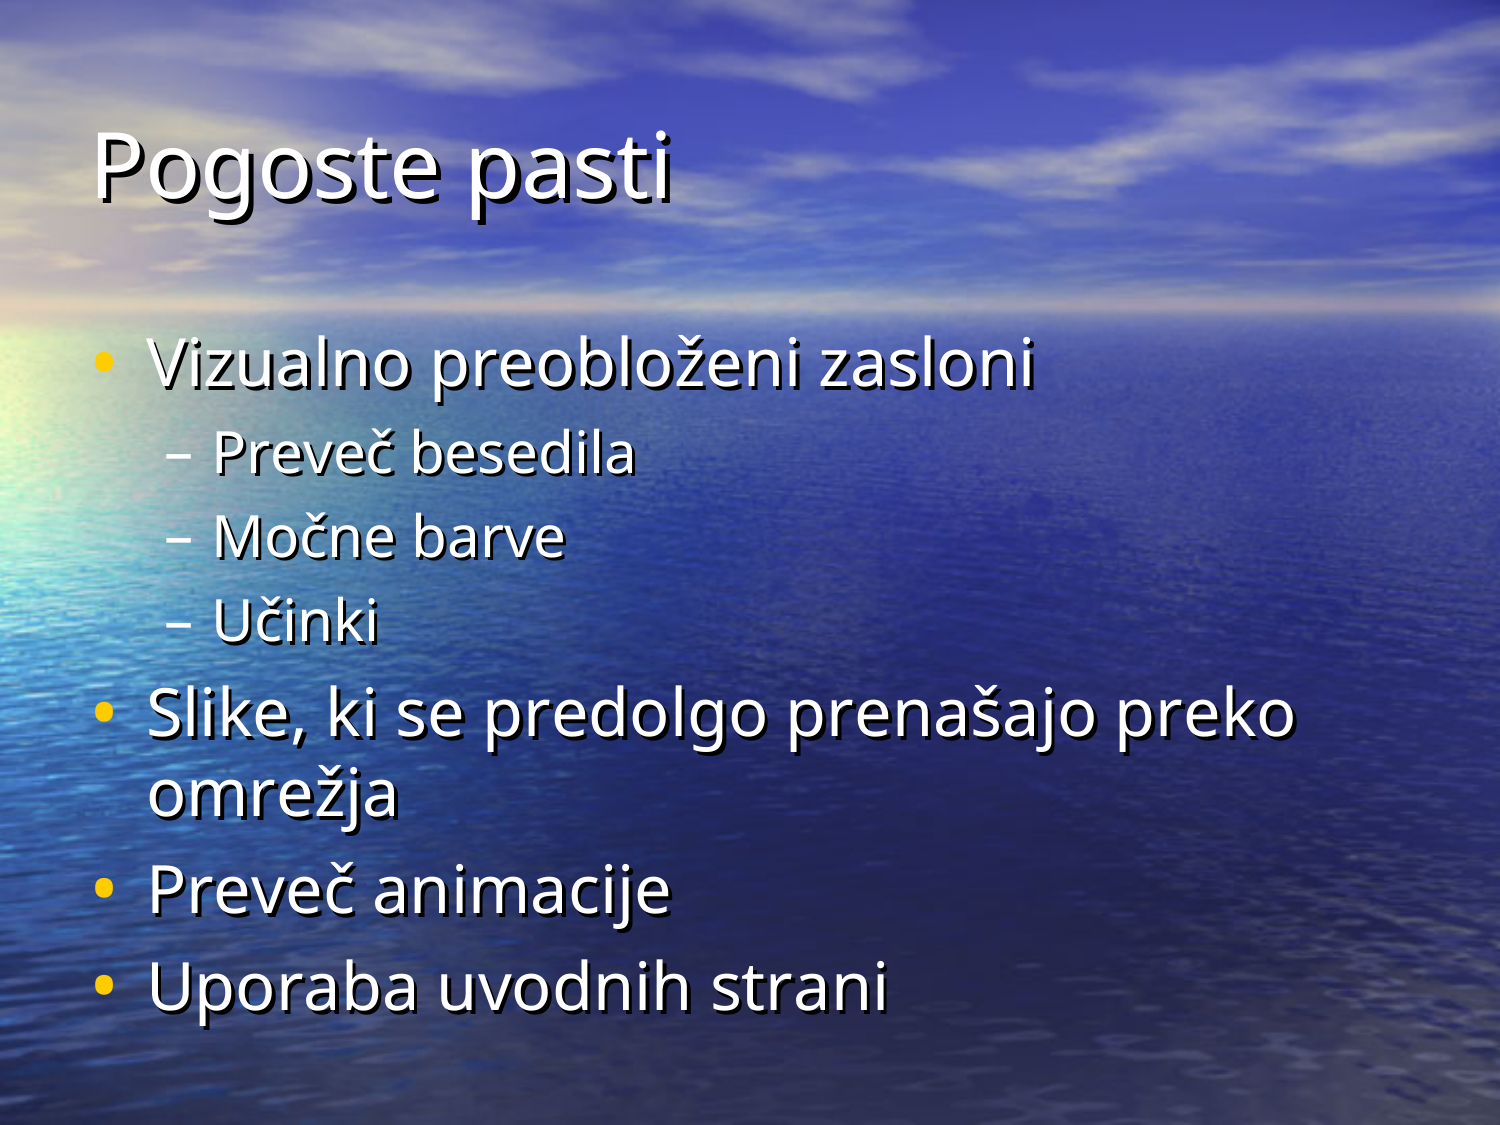

# Pogoste pasti
Vizualno preobloženi zasloni
Preveč besedila
Močne barve
Učinki
Slike, ki se predolgo prenašajo preko omrežja
Preveč animacije
Uporaba uvodnih strani